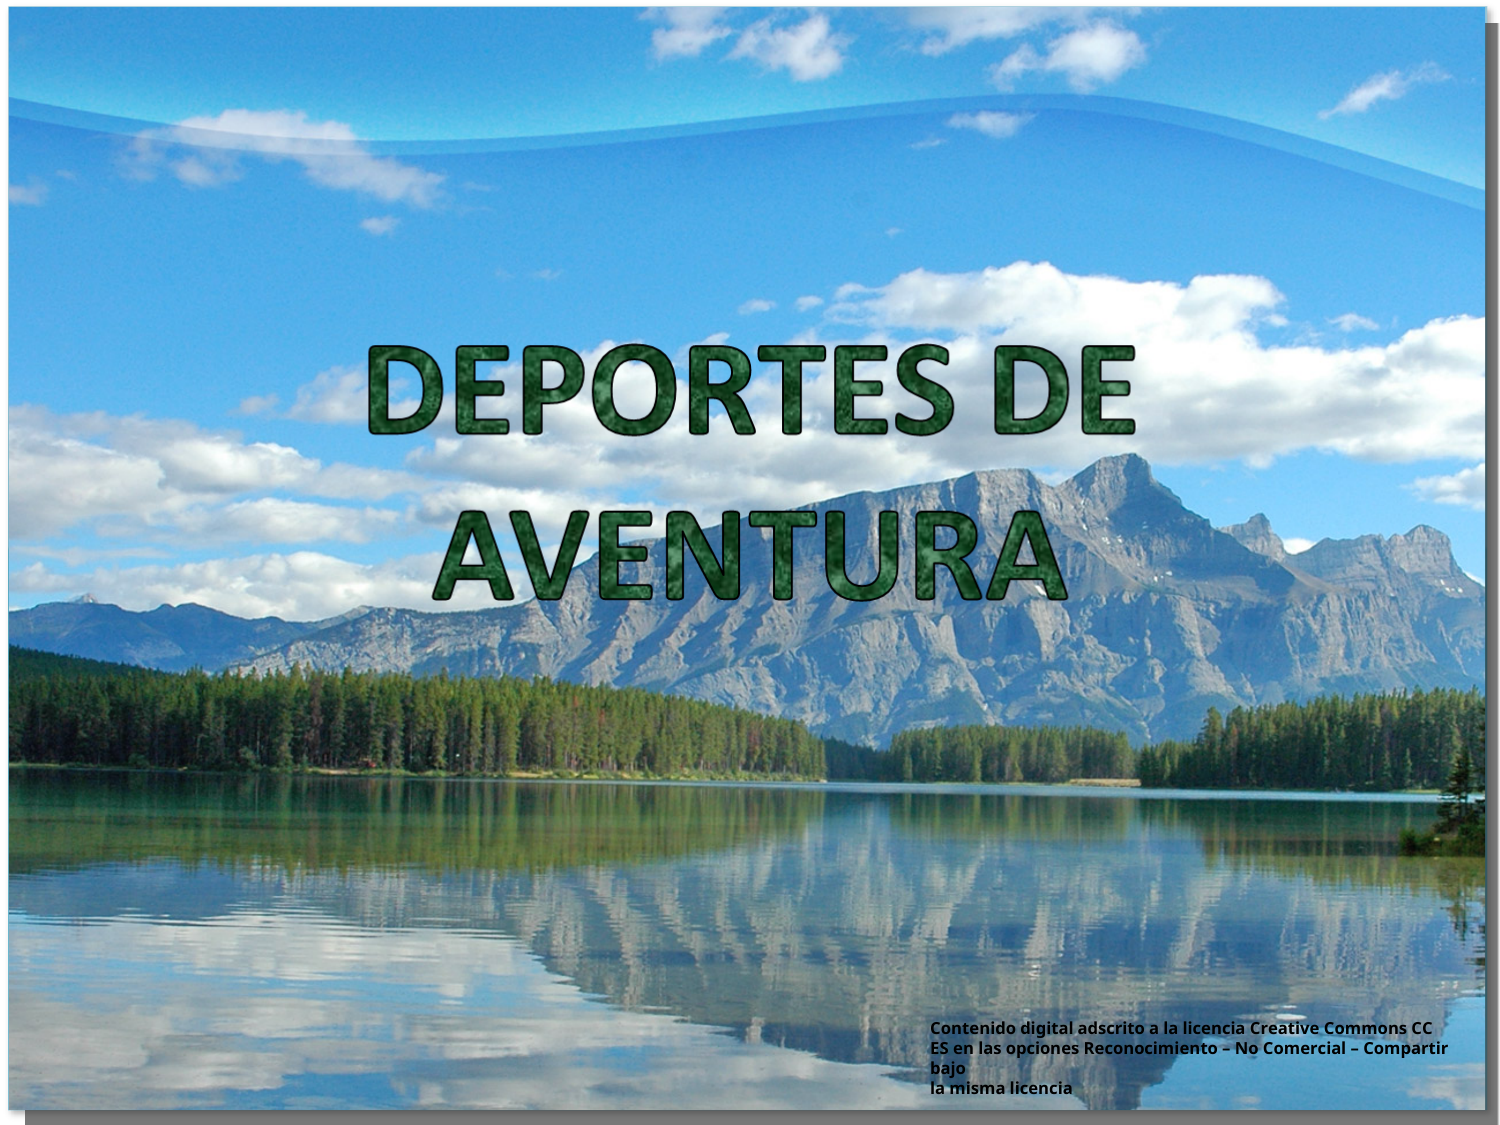

Contenido digital adscrito a la licencia Creative Commons CC
ES en las opciones Reconocimiento – No Comercial – Compartir bajo
la misma licencia